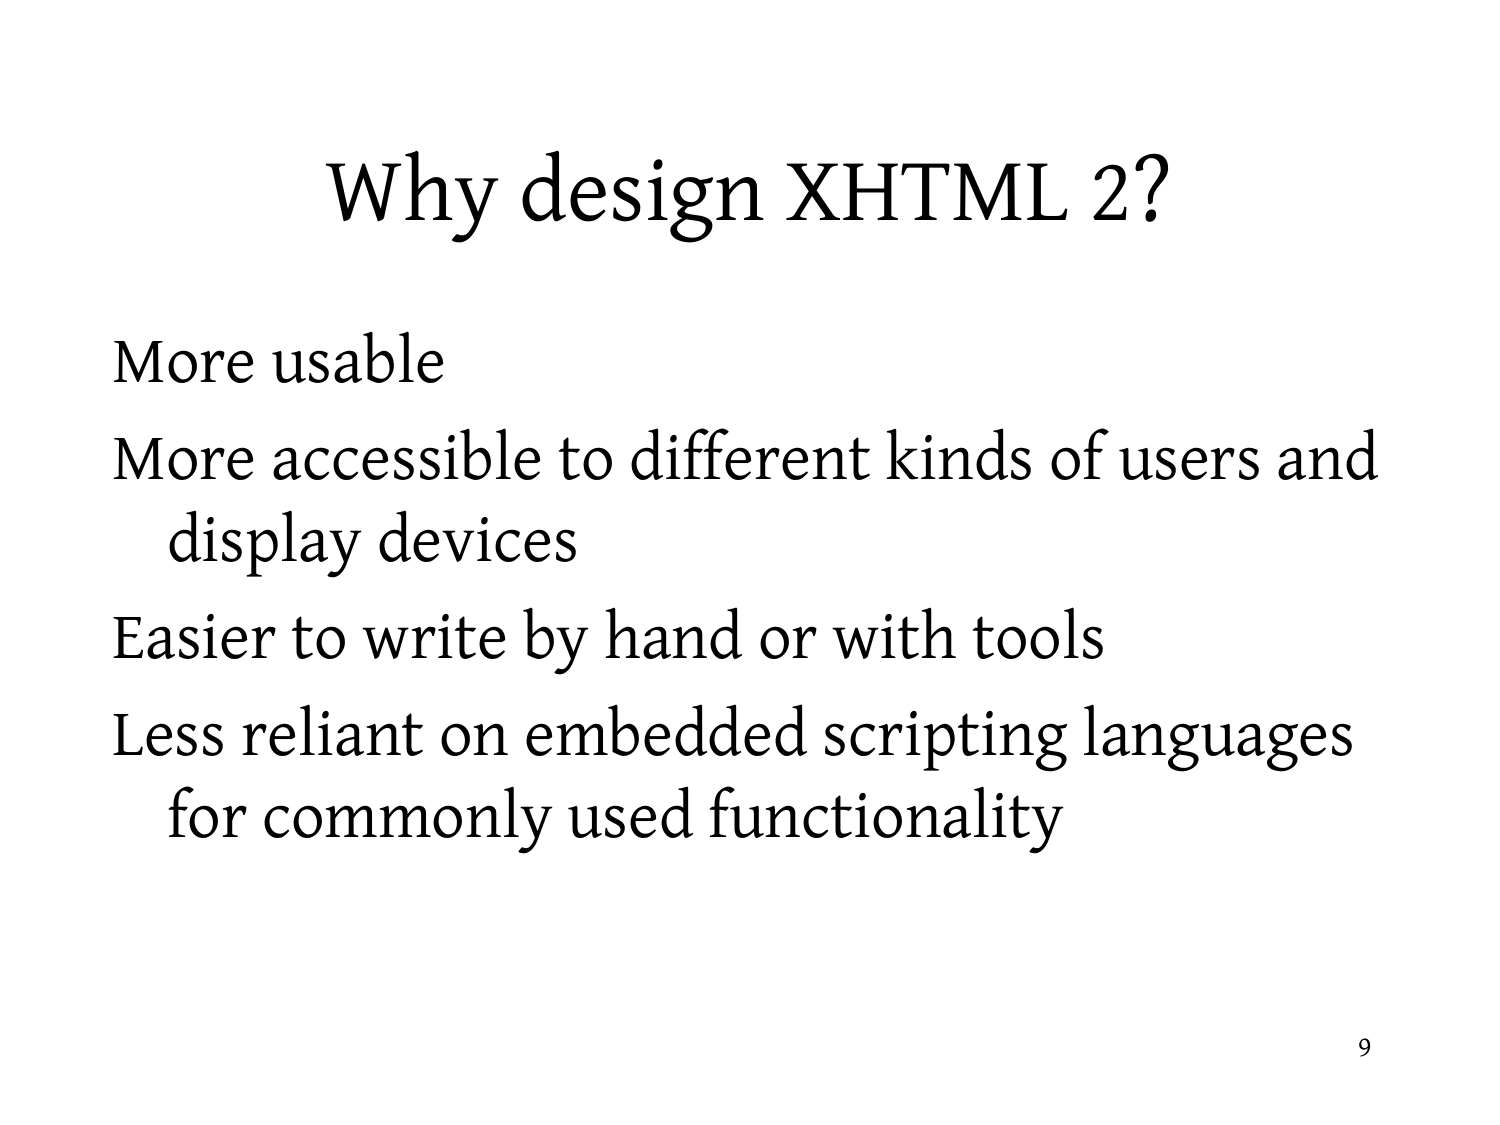

# Why design XHTML 2?
More usable
More accessible to different kinds of users and display devices
Easier to write by hand or with tools
Less reliant on embedded scripting languages for commonly used functionality